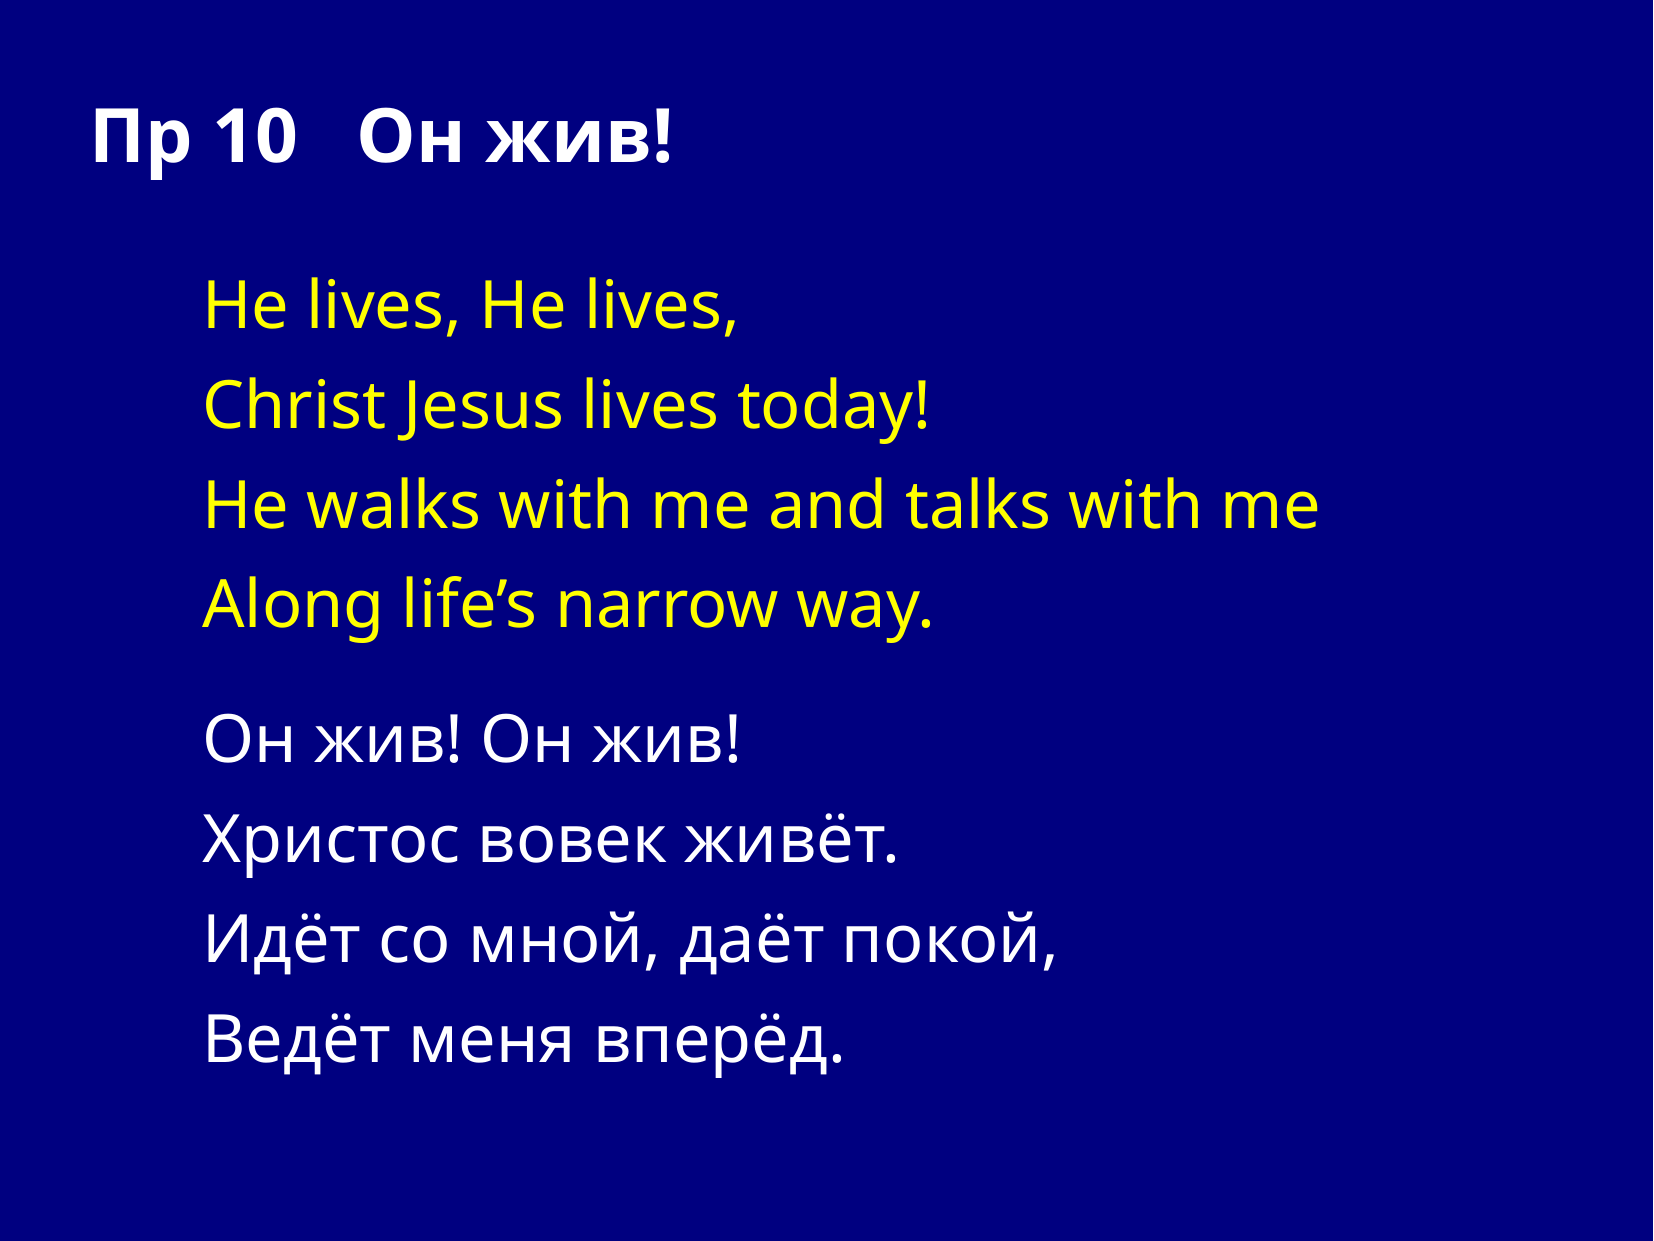

Пр 10 Он жив!
	He lives, He lives,
	Christ Jesus lives today!
	He walks with me and talks with me
	Along life’s narrow way.
	Он жив! Он жив!
	Христос вовек живёт.
	Идёт со мной, даёт покой,
	Ведёт меня вперёд.